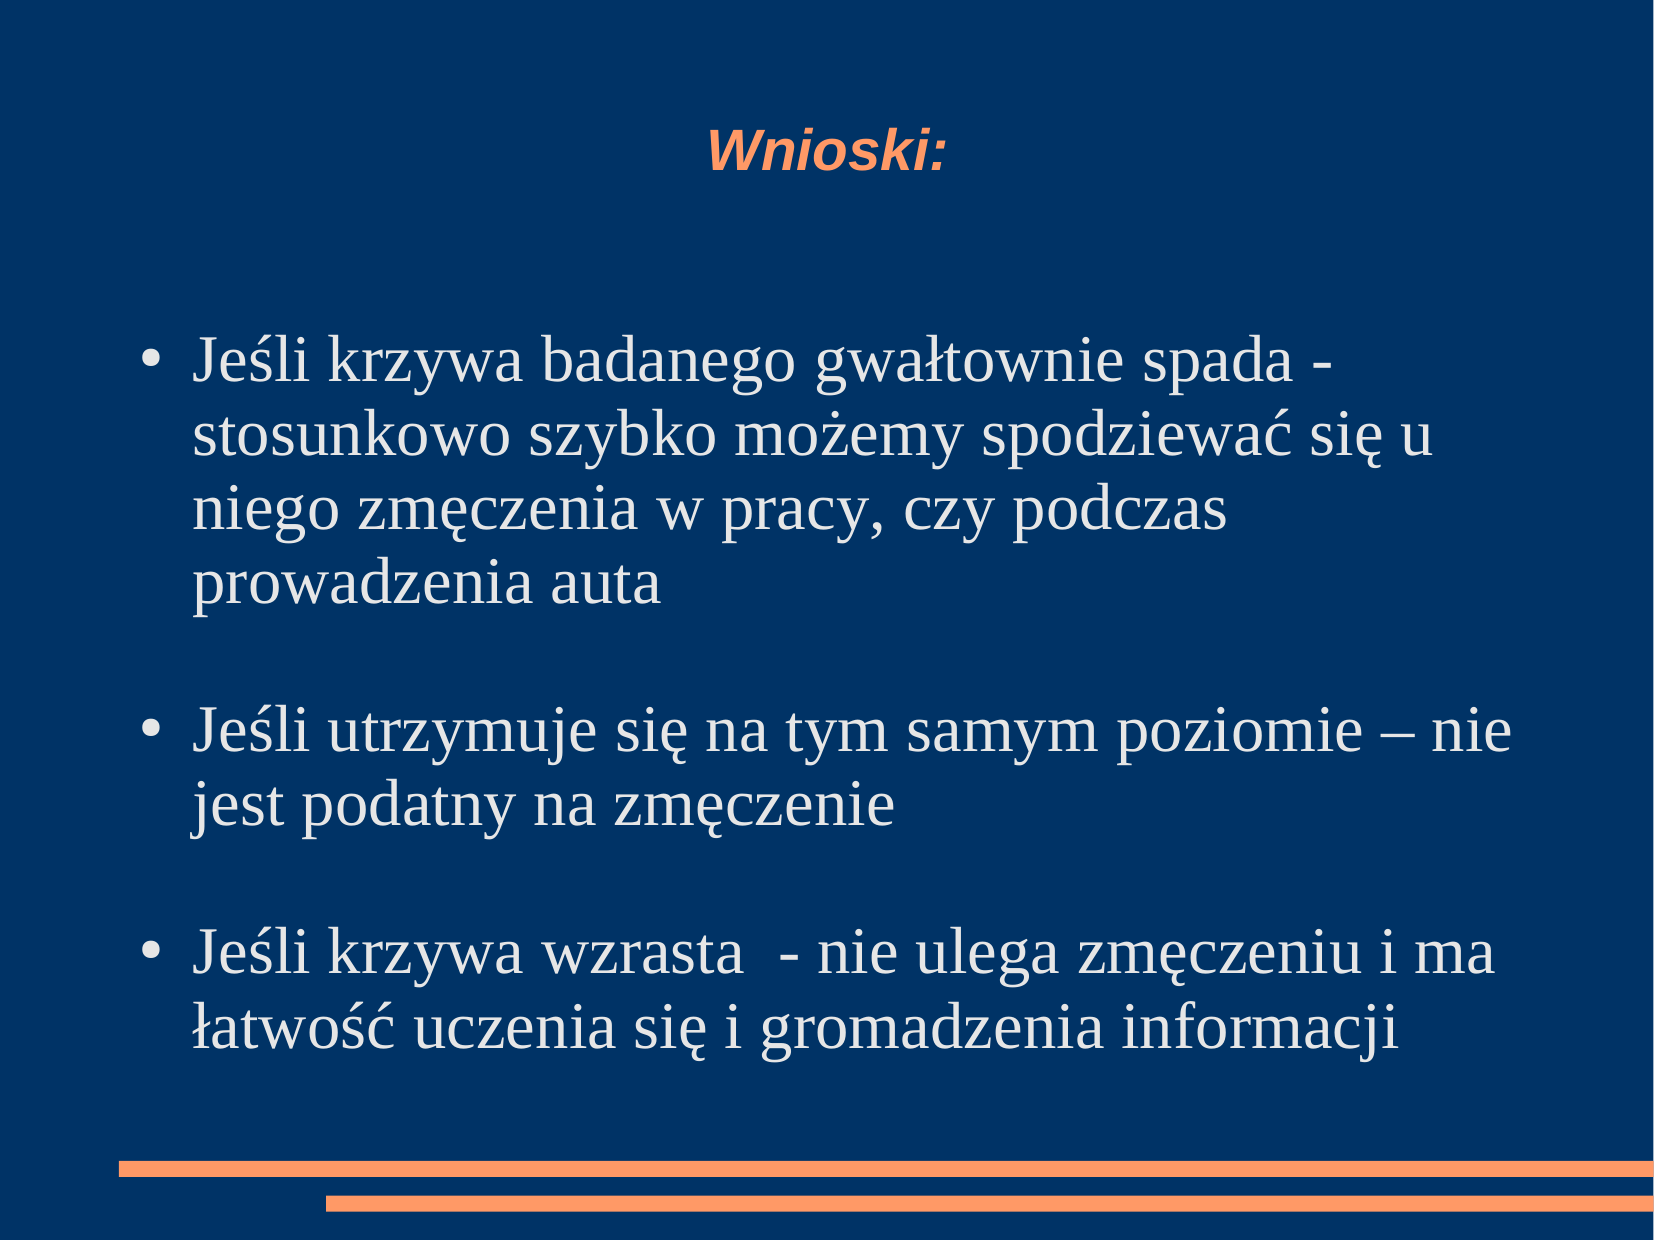

# Wnioski:
Jeśli krzywa badanego gwałtownie spada - stosunkowo szybko możemy spodziewać się u niego zmęczenia w pracy, czy podczas prowadzenia auta
Jeśli utrzymuje się na tym samym poziomie – nie jest podatny na zmęczenie
Jeśli krzywa wzrasta - nie ulega zmęczeniu i ma łatwość uczenia się i gromadzenia informacji